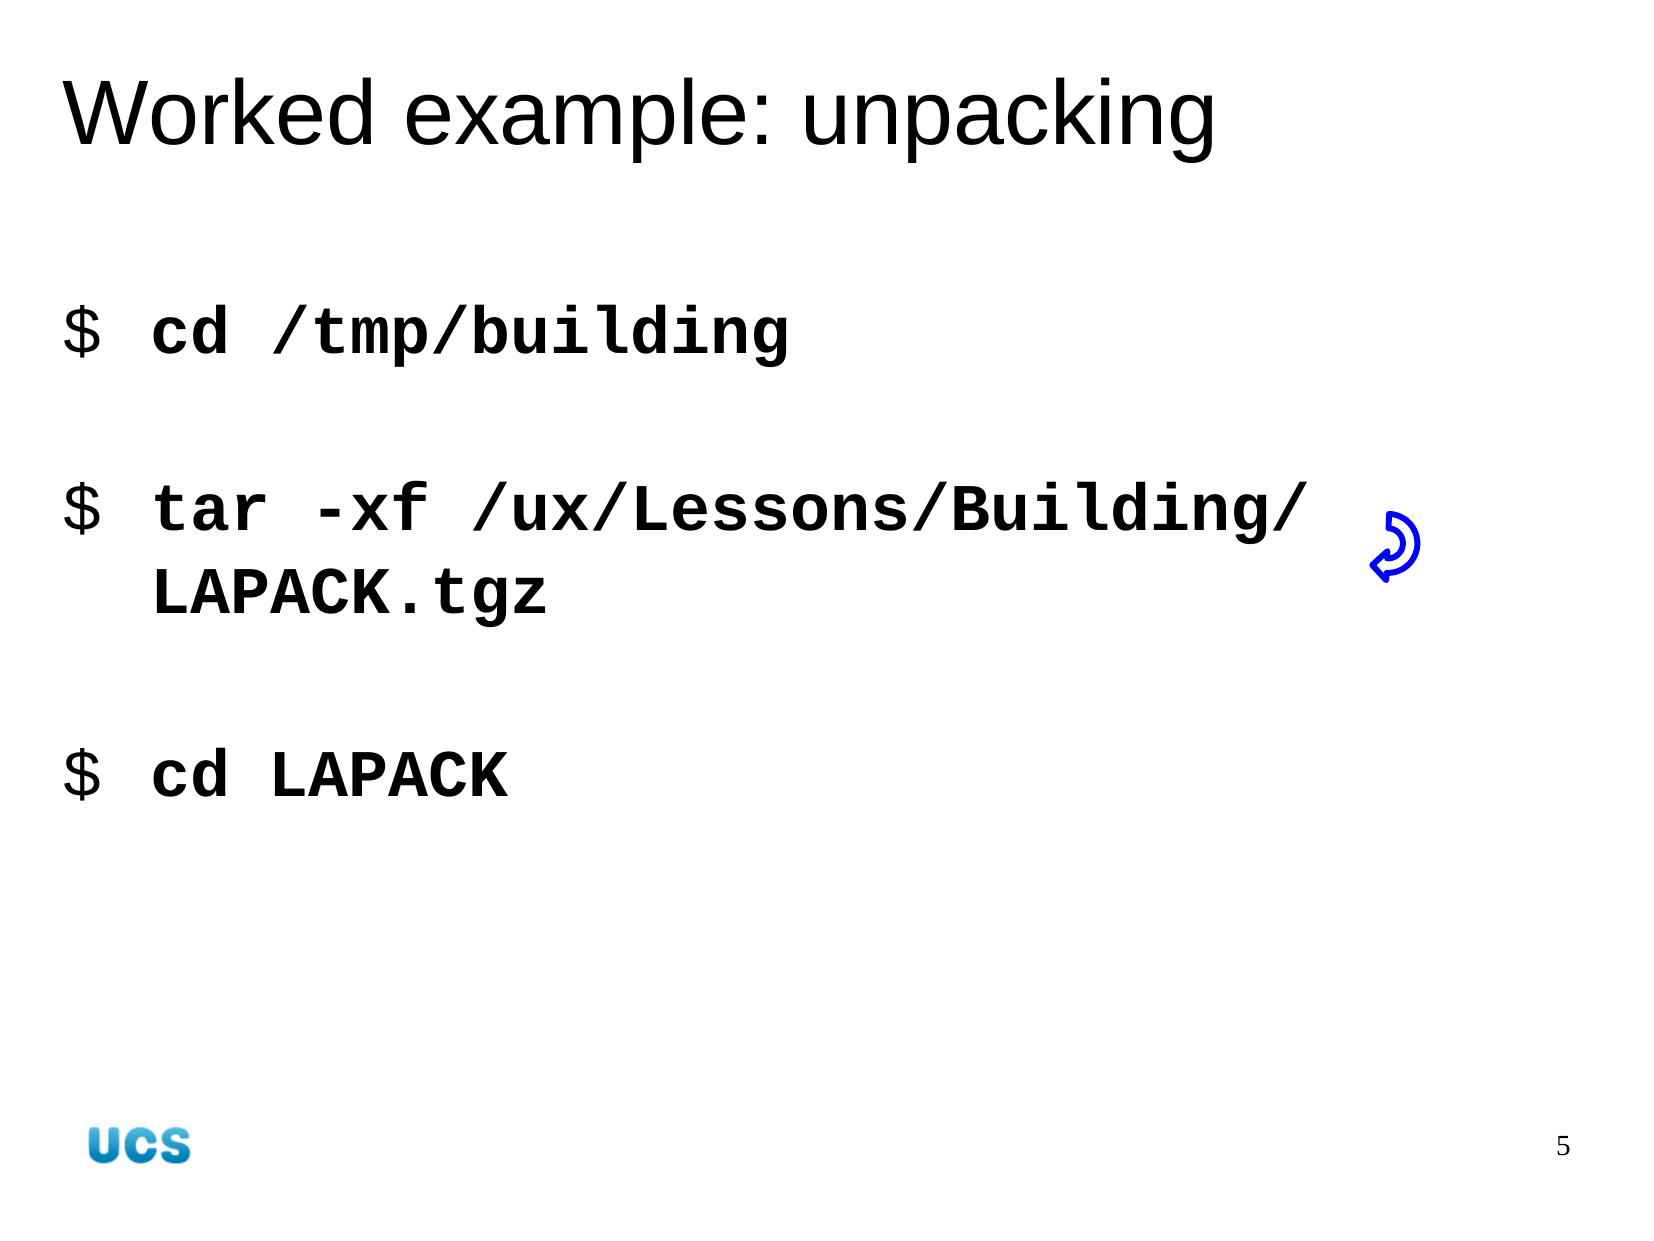

Worked example: unpacking
$
cd /tmp/building
$
tar -xf /ux/Lessons/Building/
LAPACK.tgz
$
cd
LAPACK
5